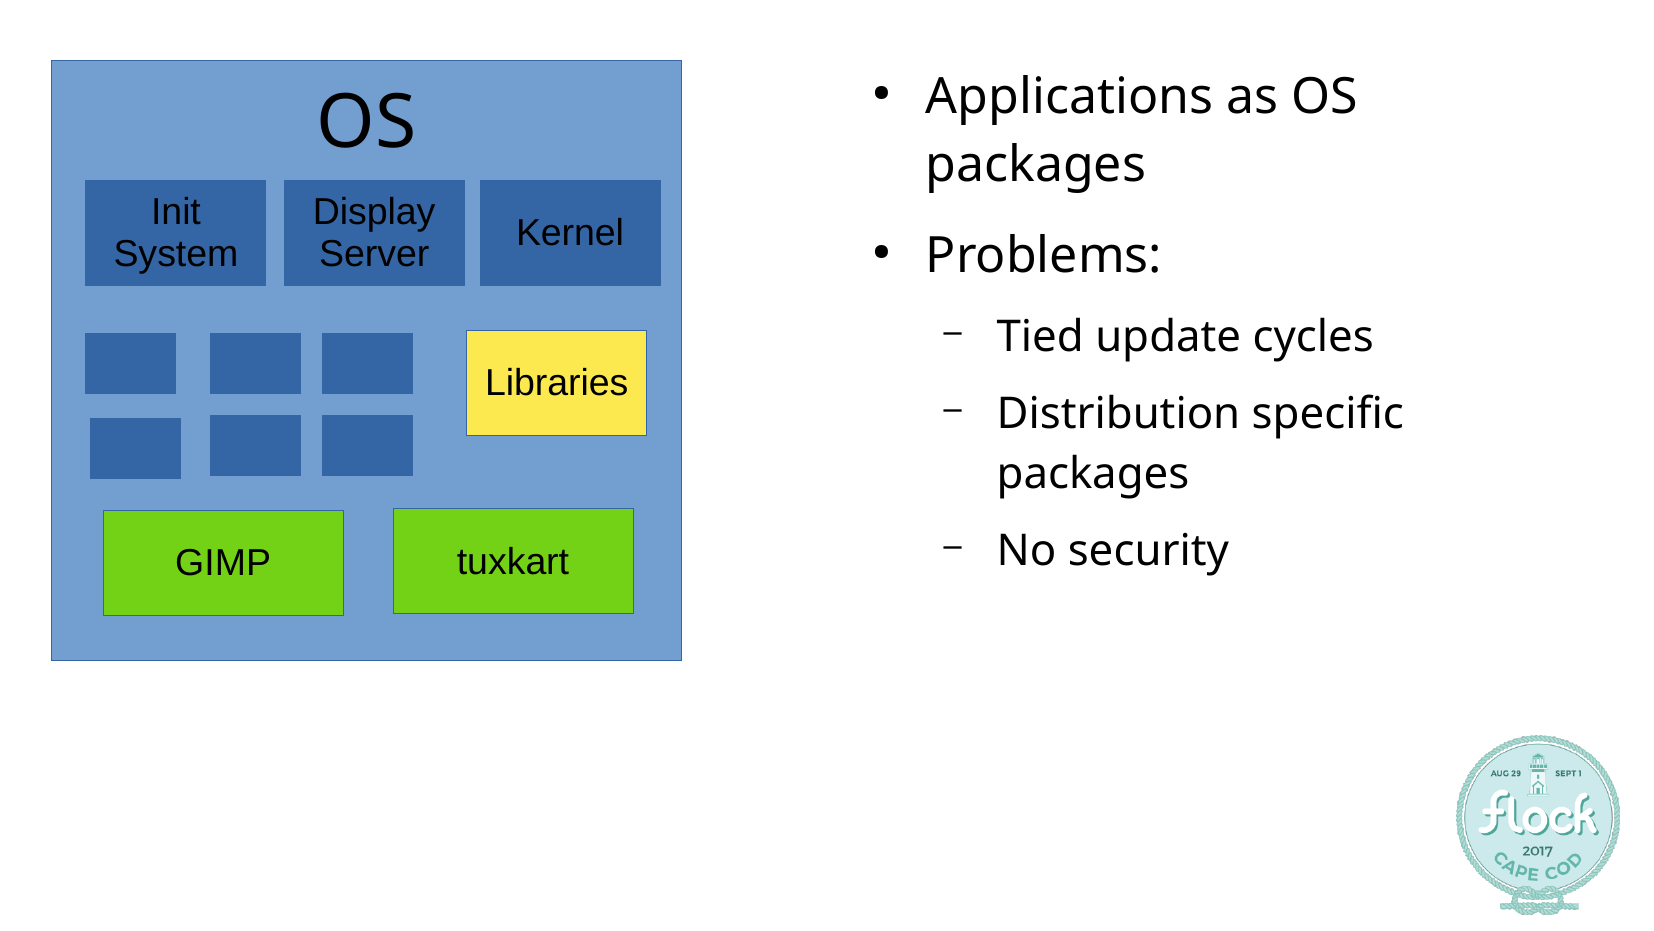

OS
# Applications as OS packages
Problems:
Tied update cycles
Distribution specific packages
No security
Init
System
Display
Server
Kernel
Libraries
tuxkart
GIMP